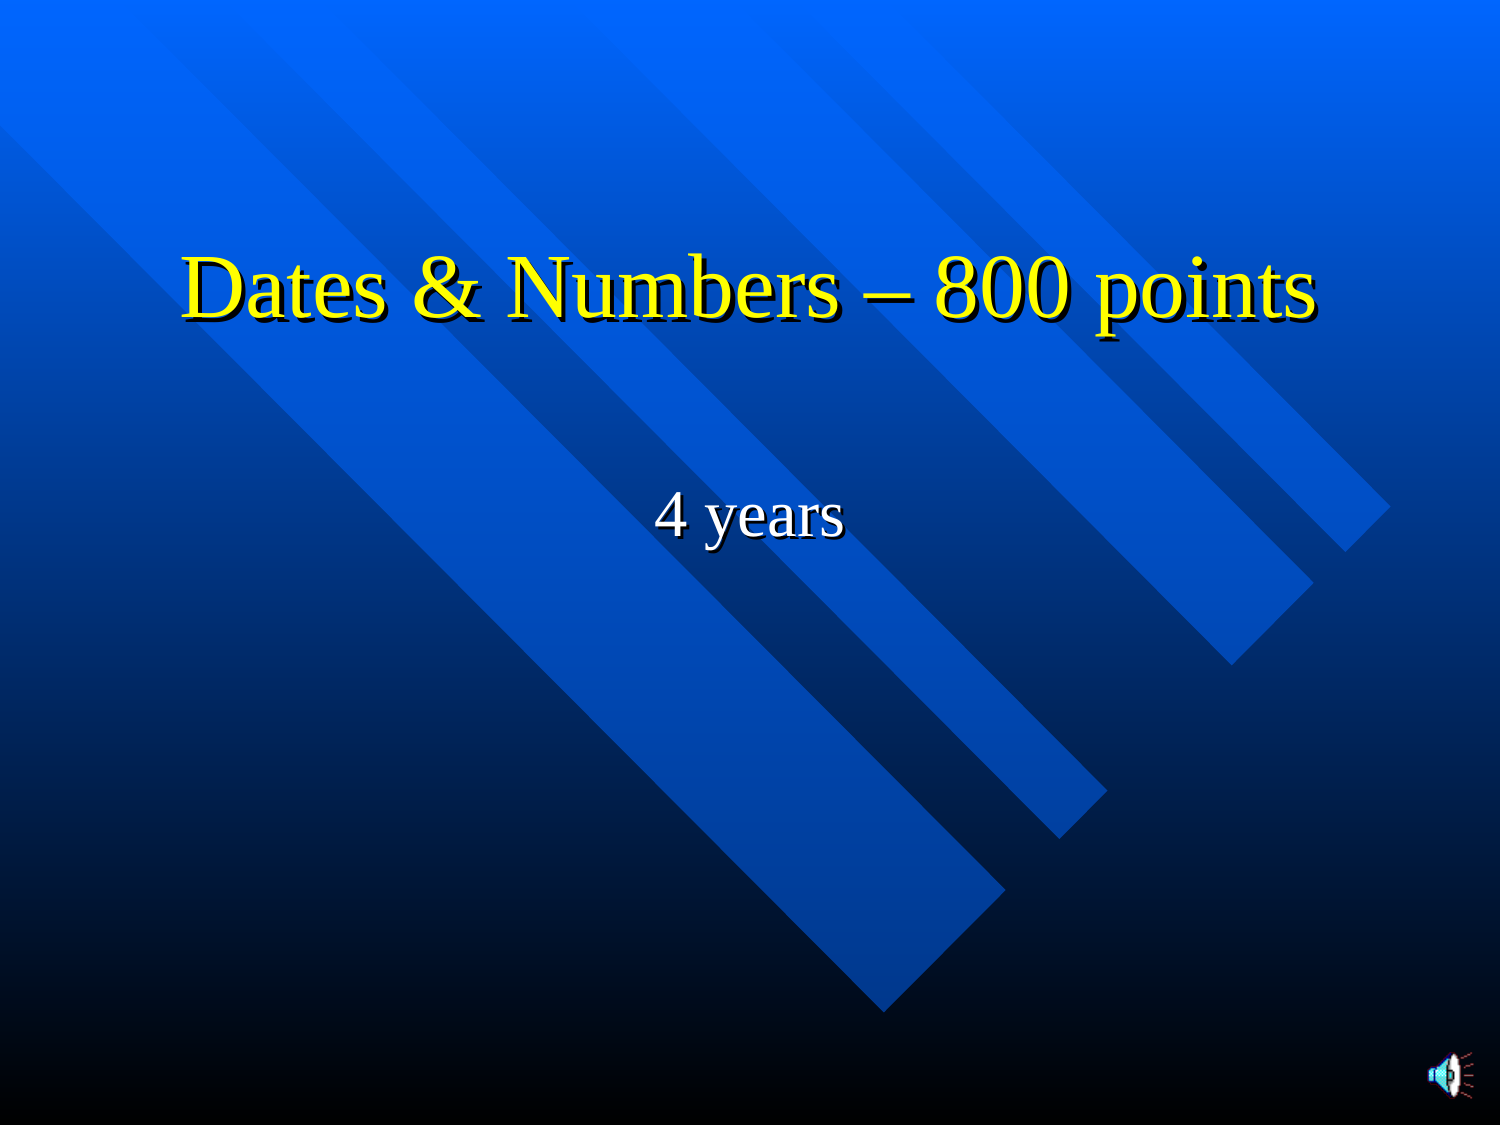

# Dates & Numbers – 800 points
4 years